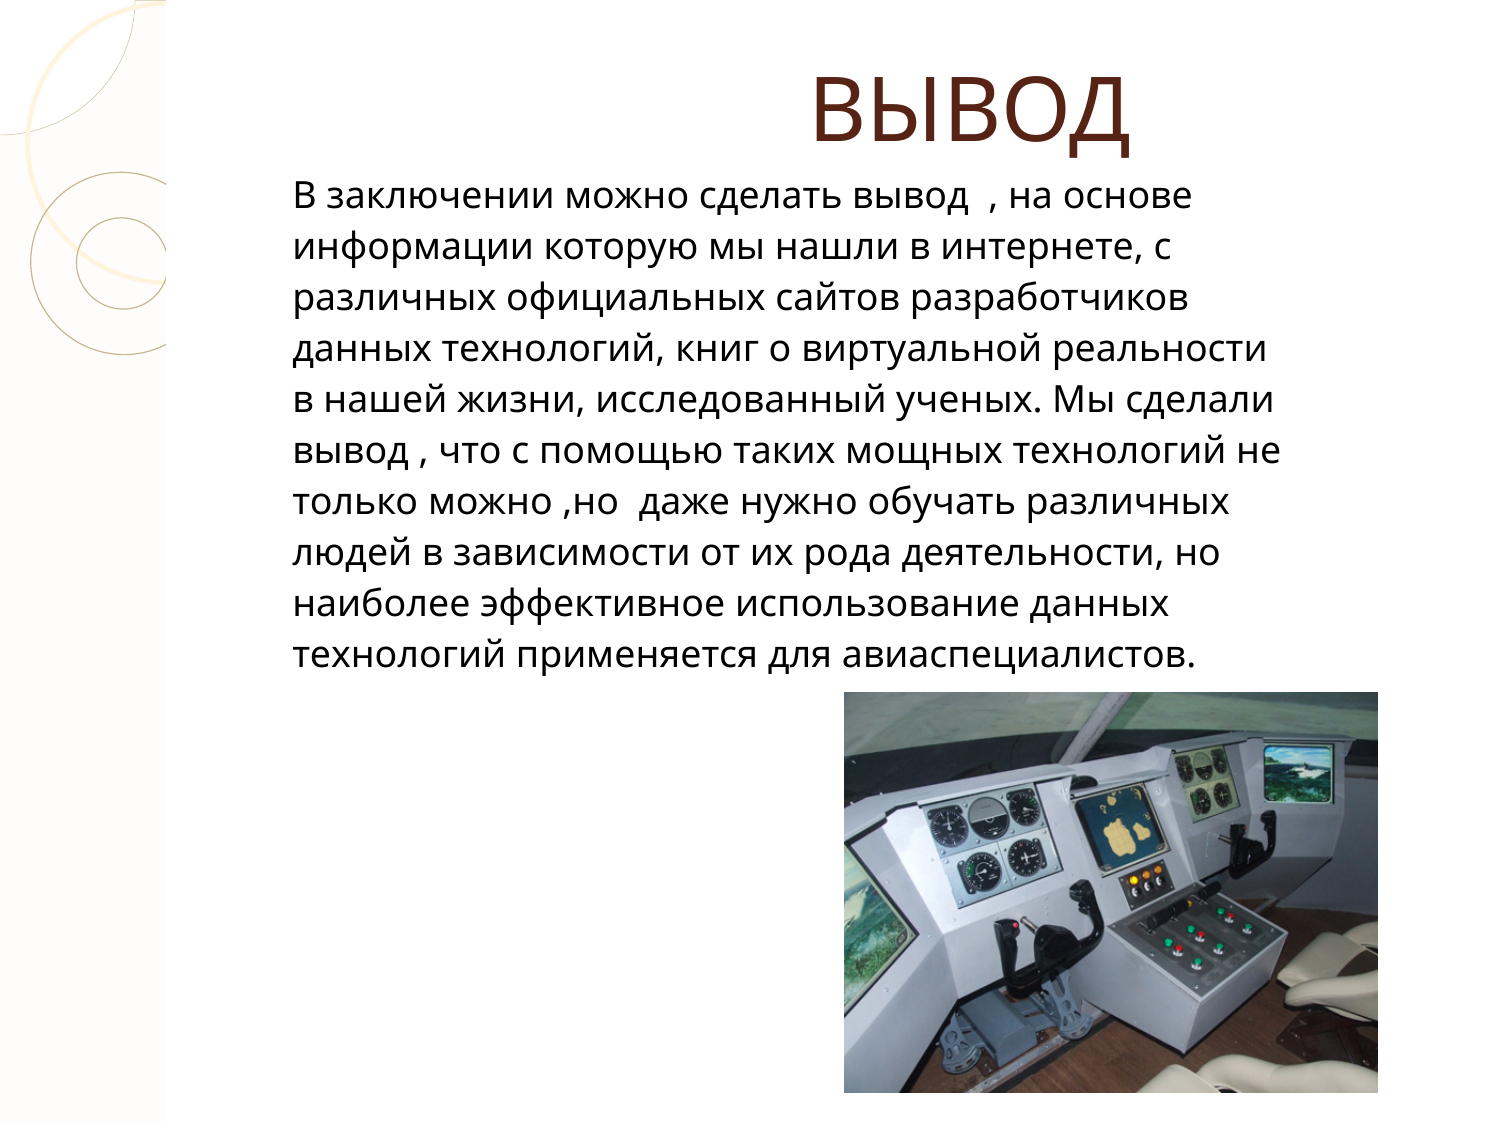

# ВЫВОД
В заключении можно сделать вывод , на основе информации которую мы нашли в интернете, с различных официальных сайтов разработчиков данных технологий, книг о виртуальной реальности в нашей жизни, исследованный ученых. Мы сделали вывод , что с помощью таких мощных технологий не только можно ,но даже нужно обучать различных людей в зависимости от их рода деятельности, но наиболее эффективное использование данных технологий применяется для авиаспециалистов.